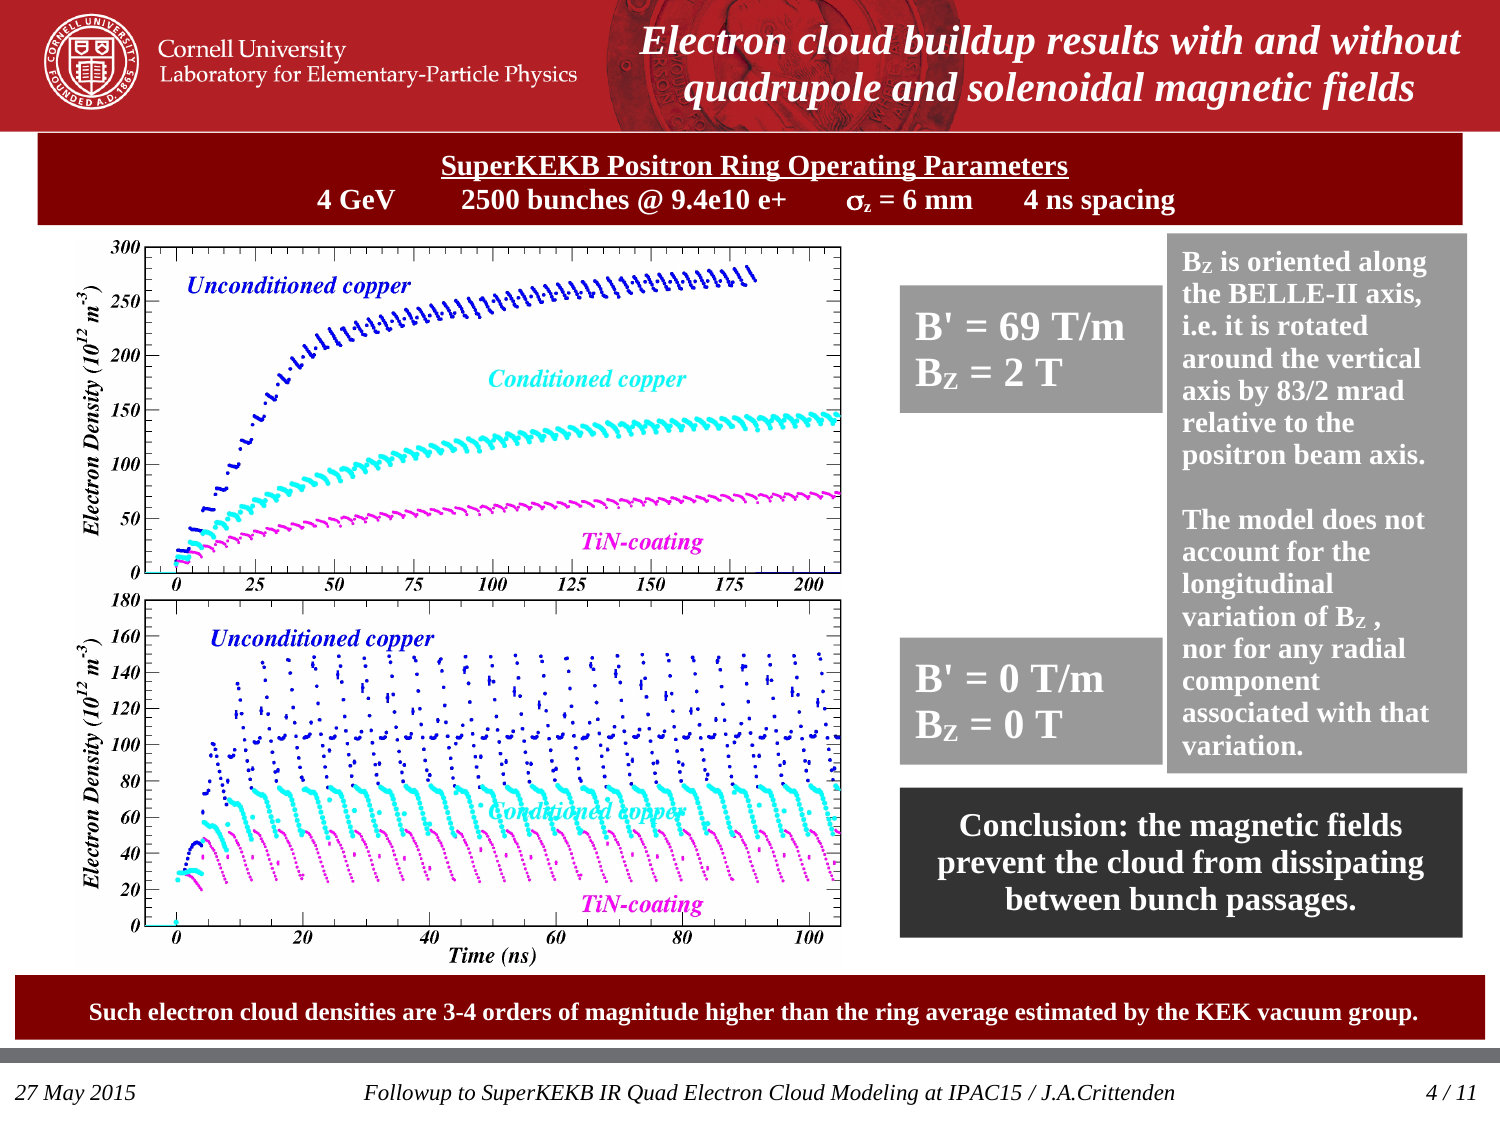

# Electron cloud buildup results with and without quadrupole and solenoidal magnetic fields
 SuperKEKB Positron Ring Operating Parameters
4 GeV 2500 bunches @ 9.4e10 e+ sz = 6 mm 4 ns spacing
BZ is oriented along the BELLE-II axis, i.e. it is rotated around the vertical axis by 83/2 mrad relative to the positron beam axis.
The model does not account for the longitudinal variation of BZ ,
nor for any radial component associated with that variation.
B' = 69 T/m
BZ = 2 T
B' = 0 T/m
BZ = 0 T
Conclusion: the magnetic fields prevent the cloud from dissipating between bunch passages.
 Such electron cloud densities are 3-4 orders of magnitude higher than the ring average estimated by the KEK vacuum group.